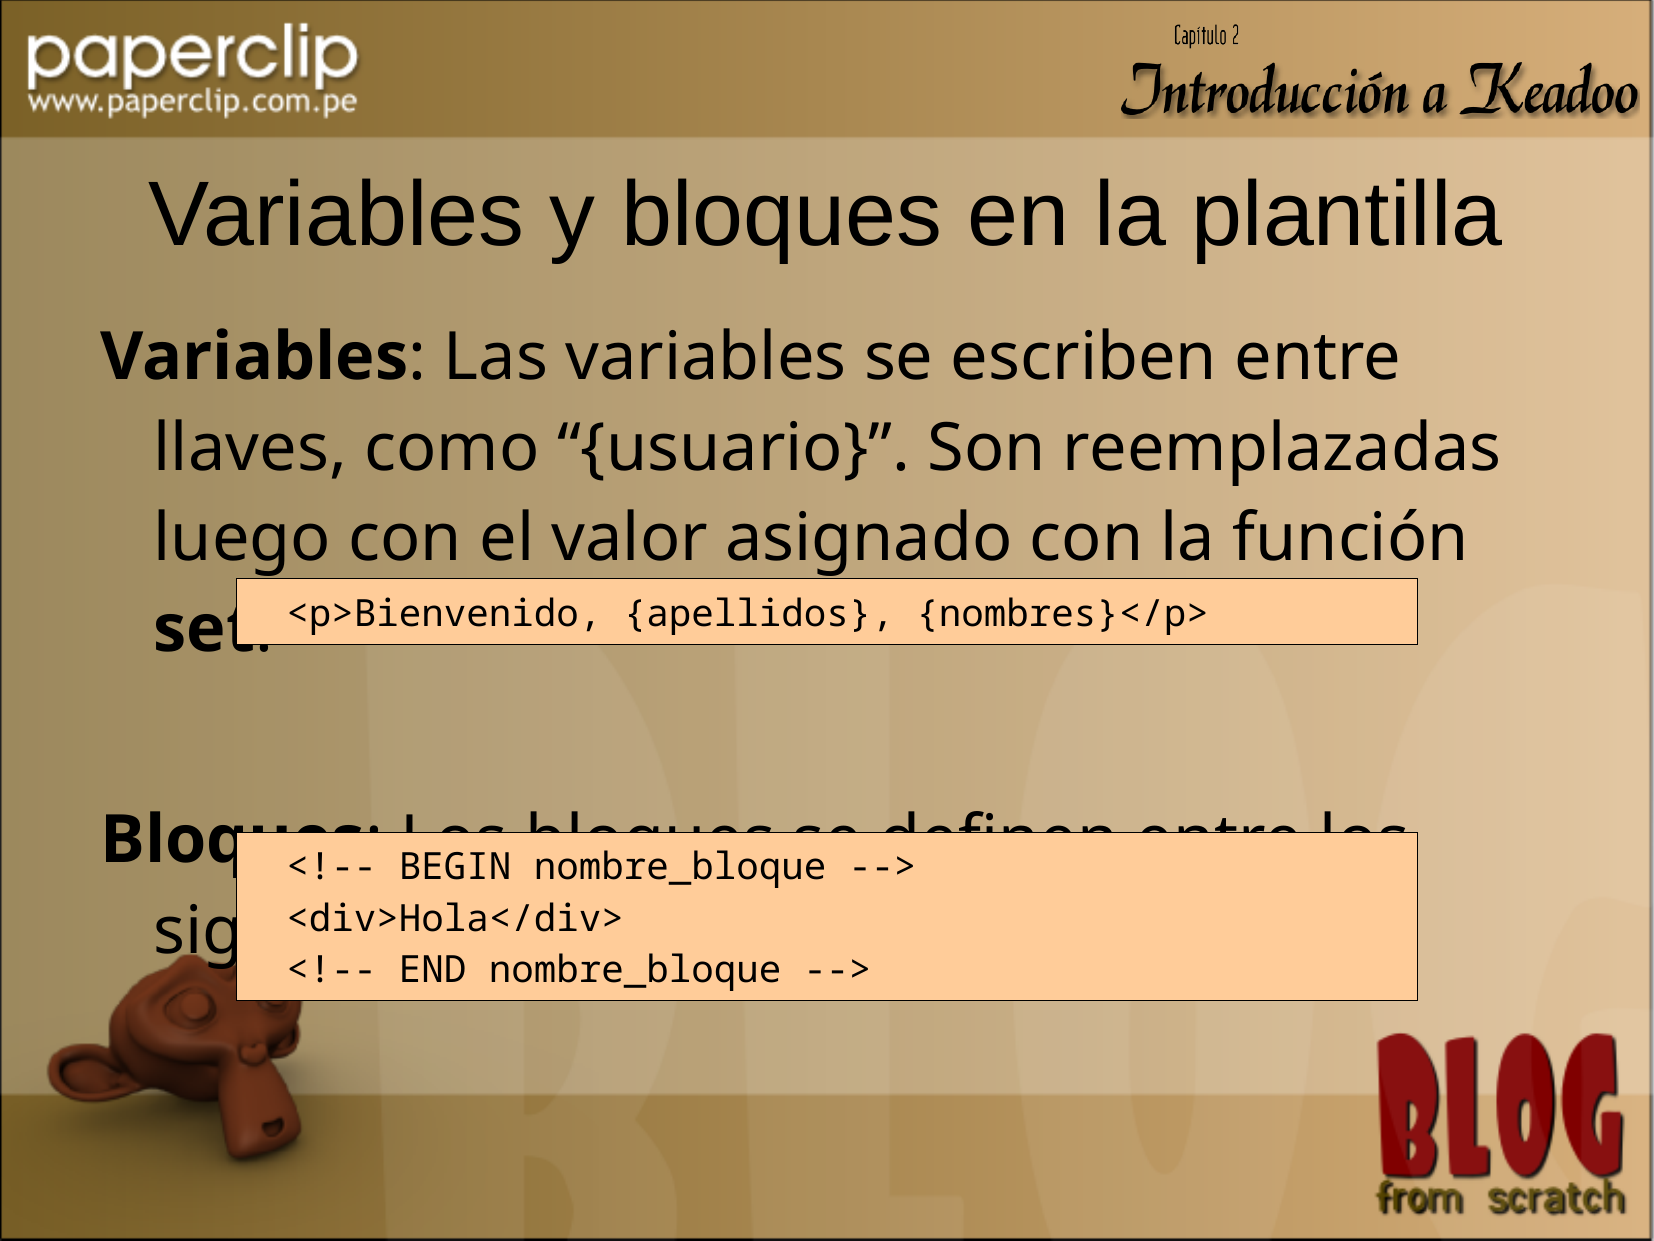

# Variables y bloques en la plantilla
Variables: Las variables se escriben entre llaves, como “{usuario}”. Son reemplazadas luego con el valor asignado con la función set.
Bloques: Los bloques se definen entre los siguientes elementos:
<p>Bienvenido, {apellidos}, {nombres}</p>
<!-- BEGIN nombre_bloque -->
<div>Hola</div>
<!-- END nombre_bloque -->